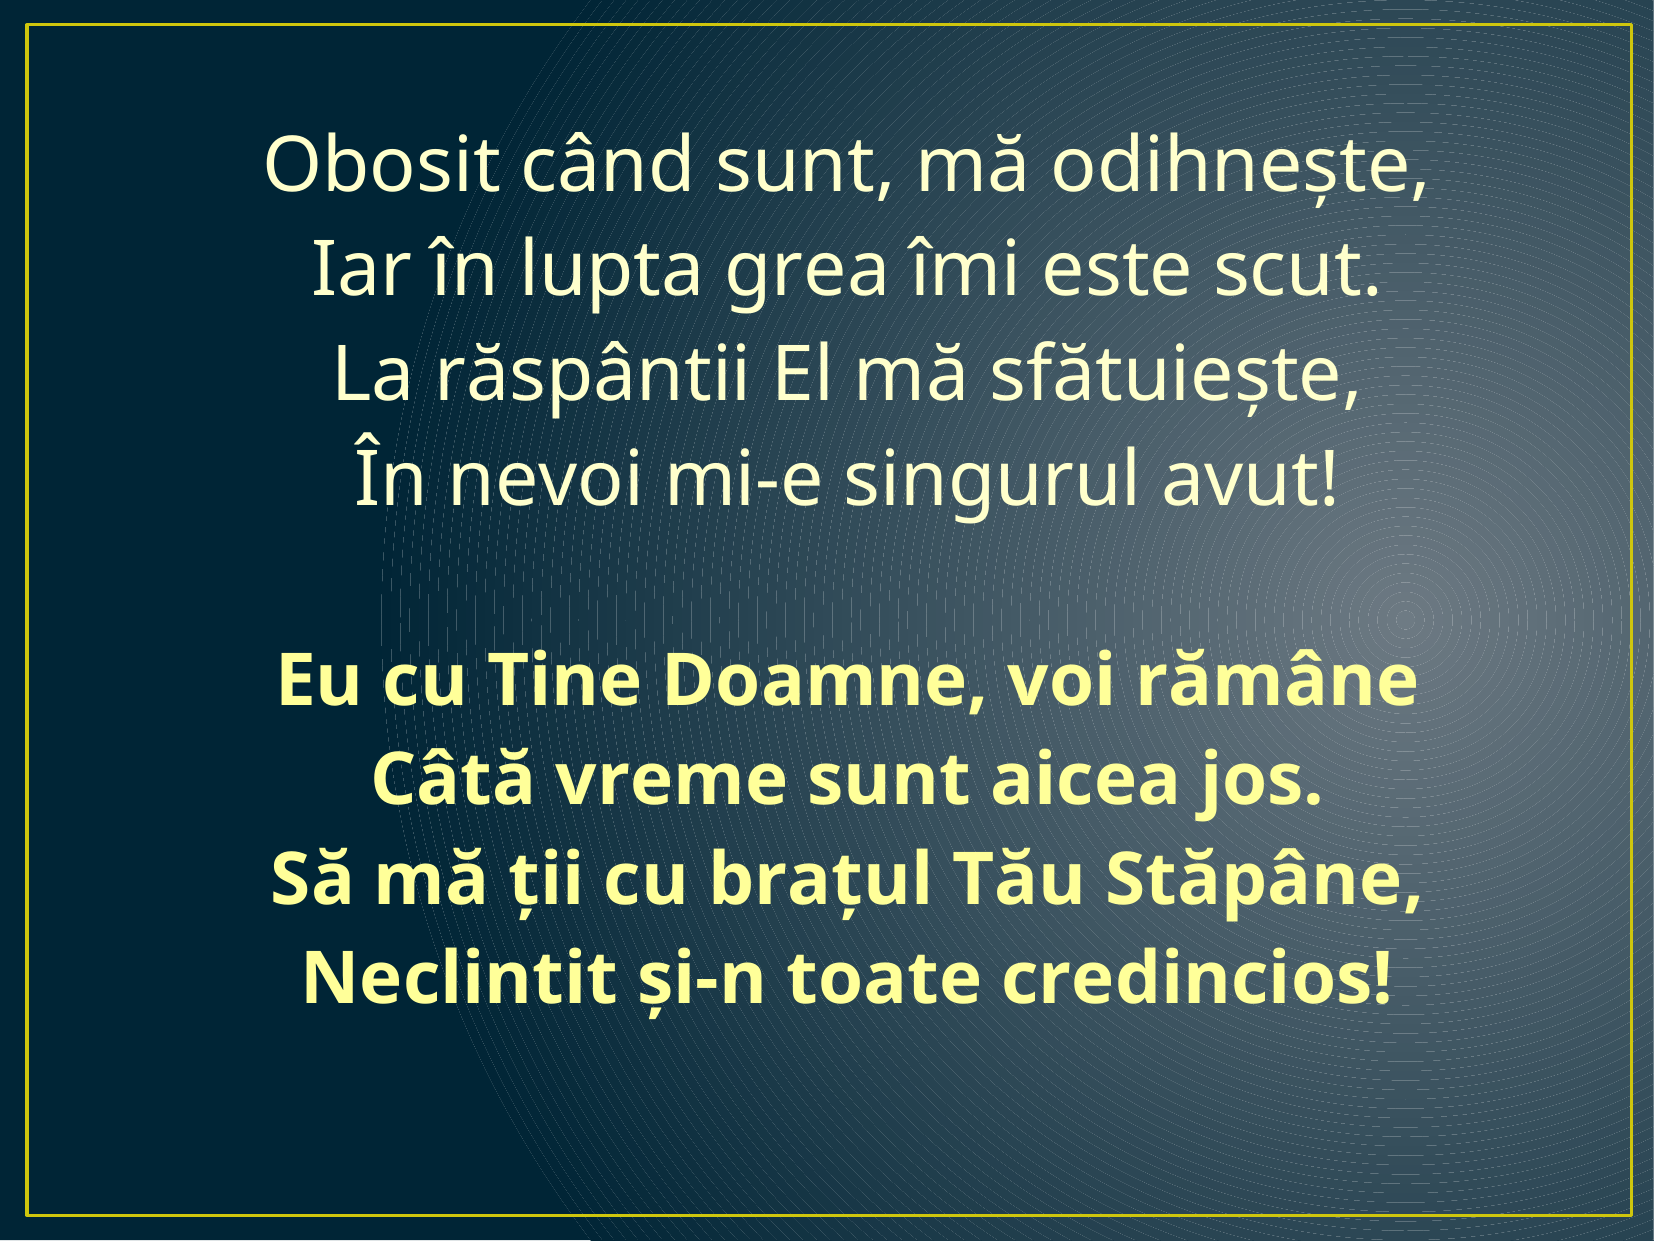

Obosit când sunt, mă odihneşte,
Iar în lupta grea îmi este scut.
La răspântii El mă sfătuieşte,
În nevoi mi-e singurul avut!
Eu cu Tine Doamne, voi rămâne
Câtă vreme sunt aicea jos.
Să mă ţii cu braţul Tău Stăpâne,
Neclintit şi-n toate credincios!